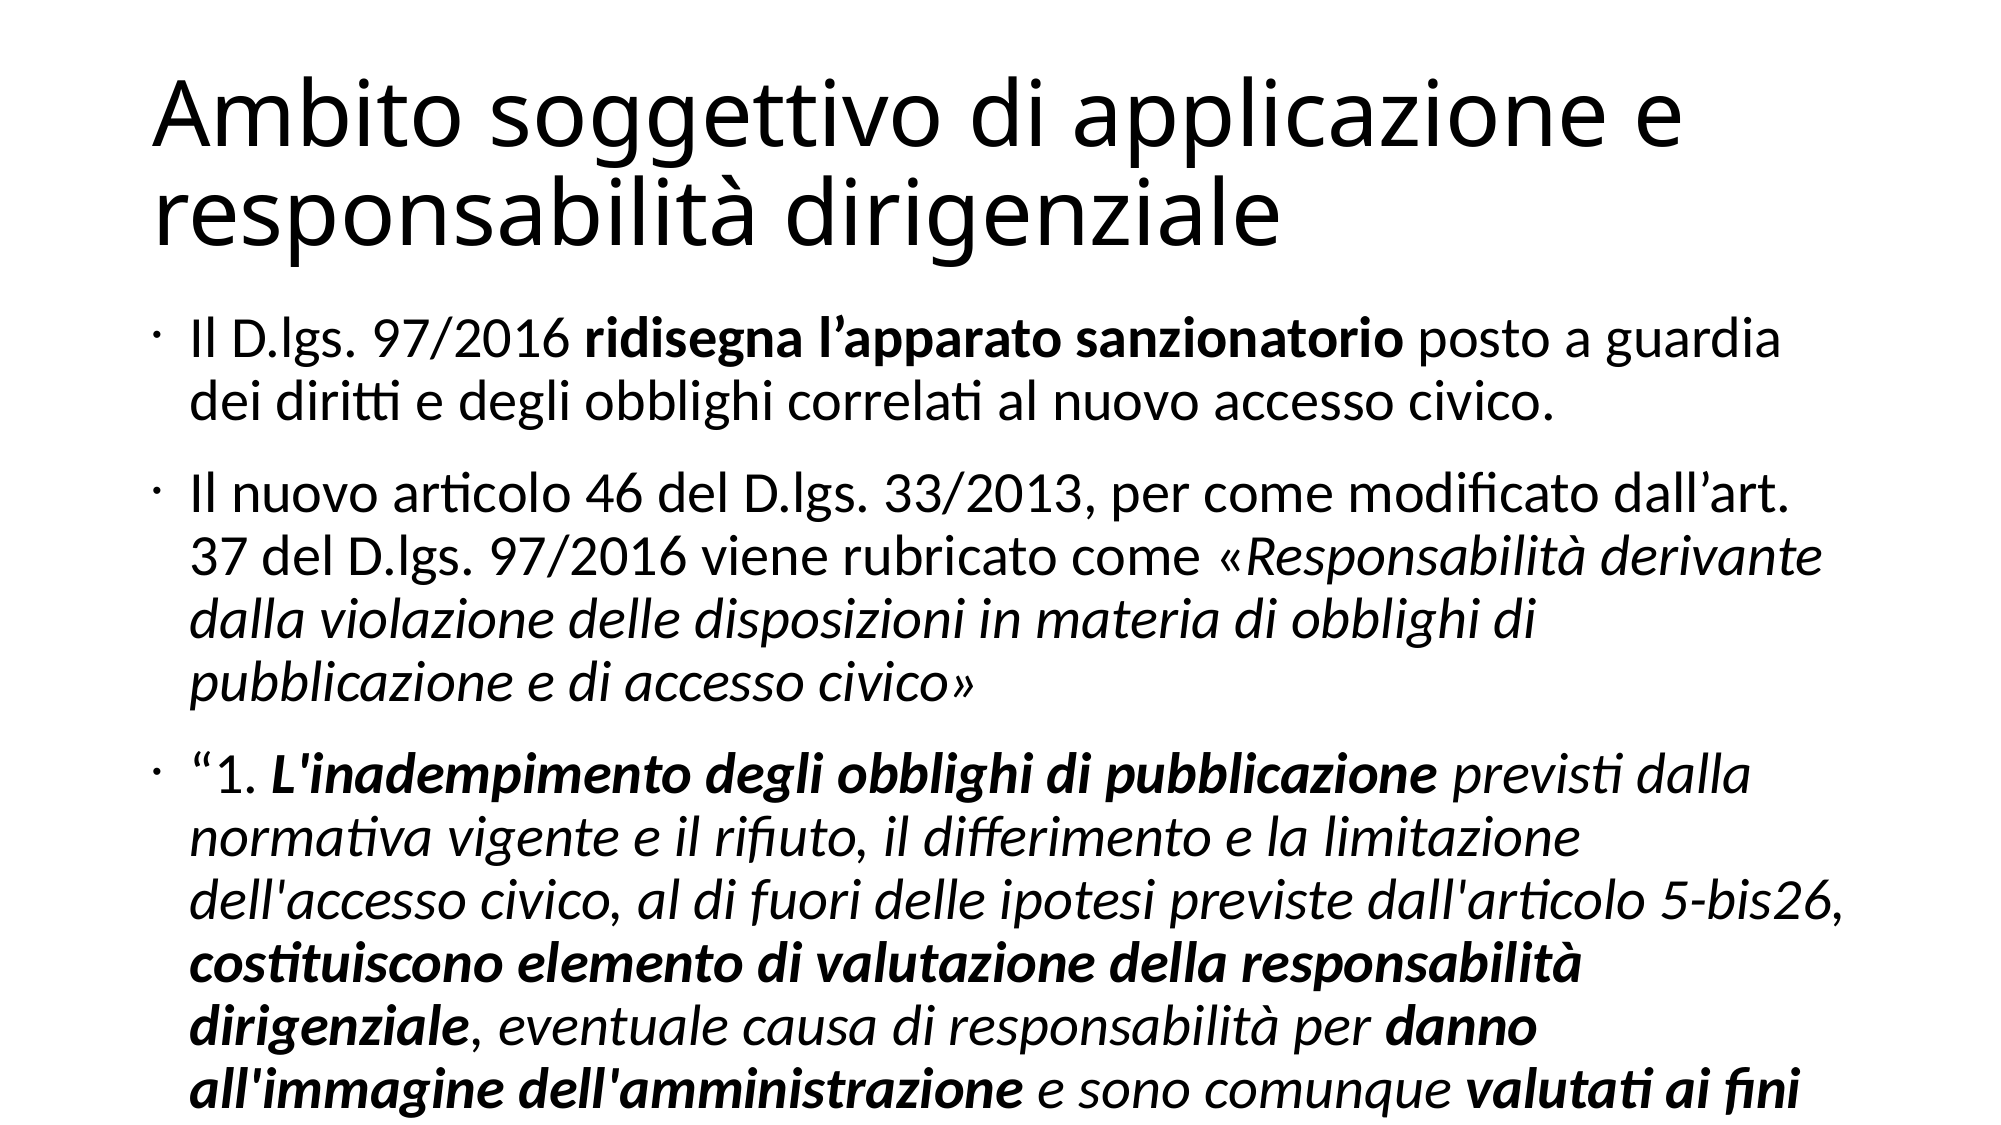

# Ambito soggettivo di applicazione e responsabilità dirigenziale
Il D.lgs. 97/2016 ridisegna l’apparato sanzionatorio posto a guardia dei diritti e degli obblighi correlati al nuovo accesso civico.
Il nuovo articolo 46 del D.lgs. 33/2013, per come modificato dall’art. 37 del D.lgs. 97/2016 viene rubricato come «Responsabilità derivante dalla violazione delle disposizioni in materia di obblighi di pubblicazione e di accesso civico»
“1. L'inadempimento degli obblighi di pubblicazione previsti dalla normativa vigente e il rifiuto, il differimento e la limitazione dell'accesso civico, al di fuori delle ipotesi previste dall'articolo 5-bis26, costituiscono elemento di valutazione della responsabilità dirigenziale, eventuale causa di responsabilità per danno all'immagine dell'amministrazione e sono comunque valutati ai fini della corresponsione della retribuzione di risultato e del trattamento accessorio collegato alla performance individuale dei responsabili....”.